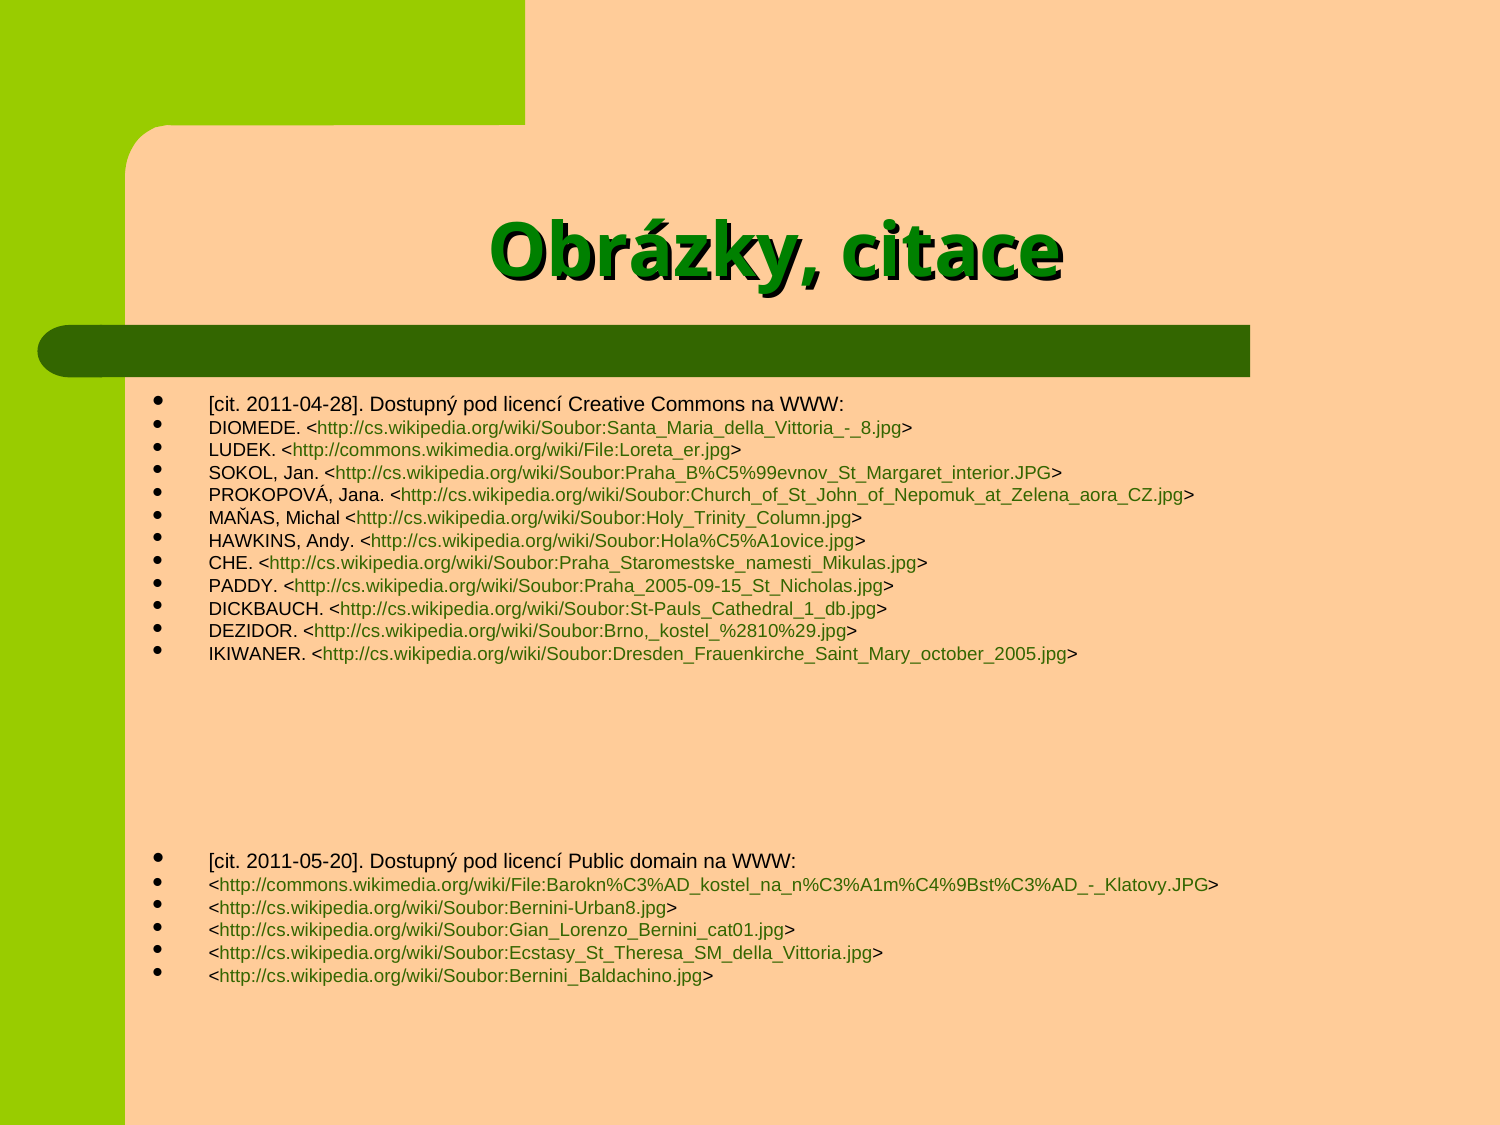

# Obrázky, citace
[cit. 2011-04-28]. Dostupný pod licencí Creative Commons na WWW:
DIOMEDE. <http://cs.wikipedia.org/wiki/Soubor:Santa_Maria_della_Vittoria_-_8.jpg>
LUDEK. <http://commons.wikimedia.org/wiki/File:Loreta_er.jpg>
SOKOL, Jan. <http://cs.wikipedia.org/wiki/Soubor:Praha_B%C5%99evnov_St_Margaret_interior.JPG>
PROKOPOVÁ, Jana. <http://cs.wikipedia.org/wiki/Soubor:Church_of_St_John_of_Nepomuk_at_Zelena_aora_CZ.jpg>
MAŇAS, Michal <http://cs.wikipedia.org/wiki/Soubor:Holy_Trinity_Column.jpg>
HAWKINS, Andy. <http://cs.wikipedia.org/wiki/Soubor:Hola%C5%A1ovice.jpg>
CHE. <http://cs.wikipedia.org/wiki/Soubor:Praha_Staromestske_namesti_Mikulas.jpg>
PADDY. <http://cs.wikipedia.org/wiki/Soubor:Praha_2005-09-15_St_Nicholas.jpg>
DICKBAUCH. <http://cs.wikipedia.org/wiki/Soubor:St-Pauls_Cathedral_1_db.jpg>
DEZIDOR. <http://cs.wikipedia.org/wiki/Soubor:Brno,_kostel_%2810%29.jpg>
IKIWANER. <http://cs.wikipedia.org/wiki/Soubor:Dresden_Frauenkirche_Saint_Mary_october_2005.jpg>
[cit. 2011-05-20]. Dostupný pod licencí Public domain na WWW:
<http://commons.wikimedia.org/wiki/File:Barokn%C3%AD_kostel_na_n%C3%A1m%C4%9Bst%C3%AD_-_Klatovy.JPG>
<http://cs.wikipedia.org/wiki/Soubor:Bernini-Urban8.jpg>
<http://cs.wikipedia.org/wiki/Soubor:Gian_Lorenzo_Bernini_cat01.jpg>
<http://cs.wikipedia.org/wiki/Soubor:Ecstasy_St_Theresa_SM_della_Vittoria.jpg>
<http://cs.wikipedia.org/wiki/Soubor:Bernini_Baldachino.jpg>